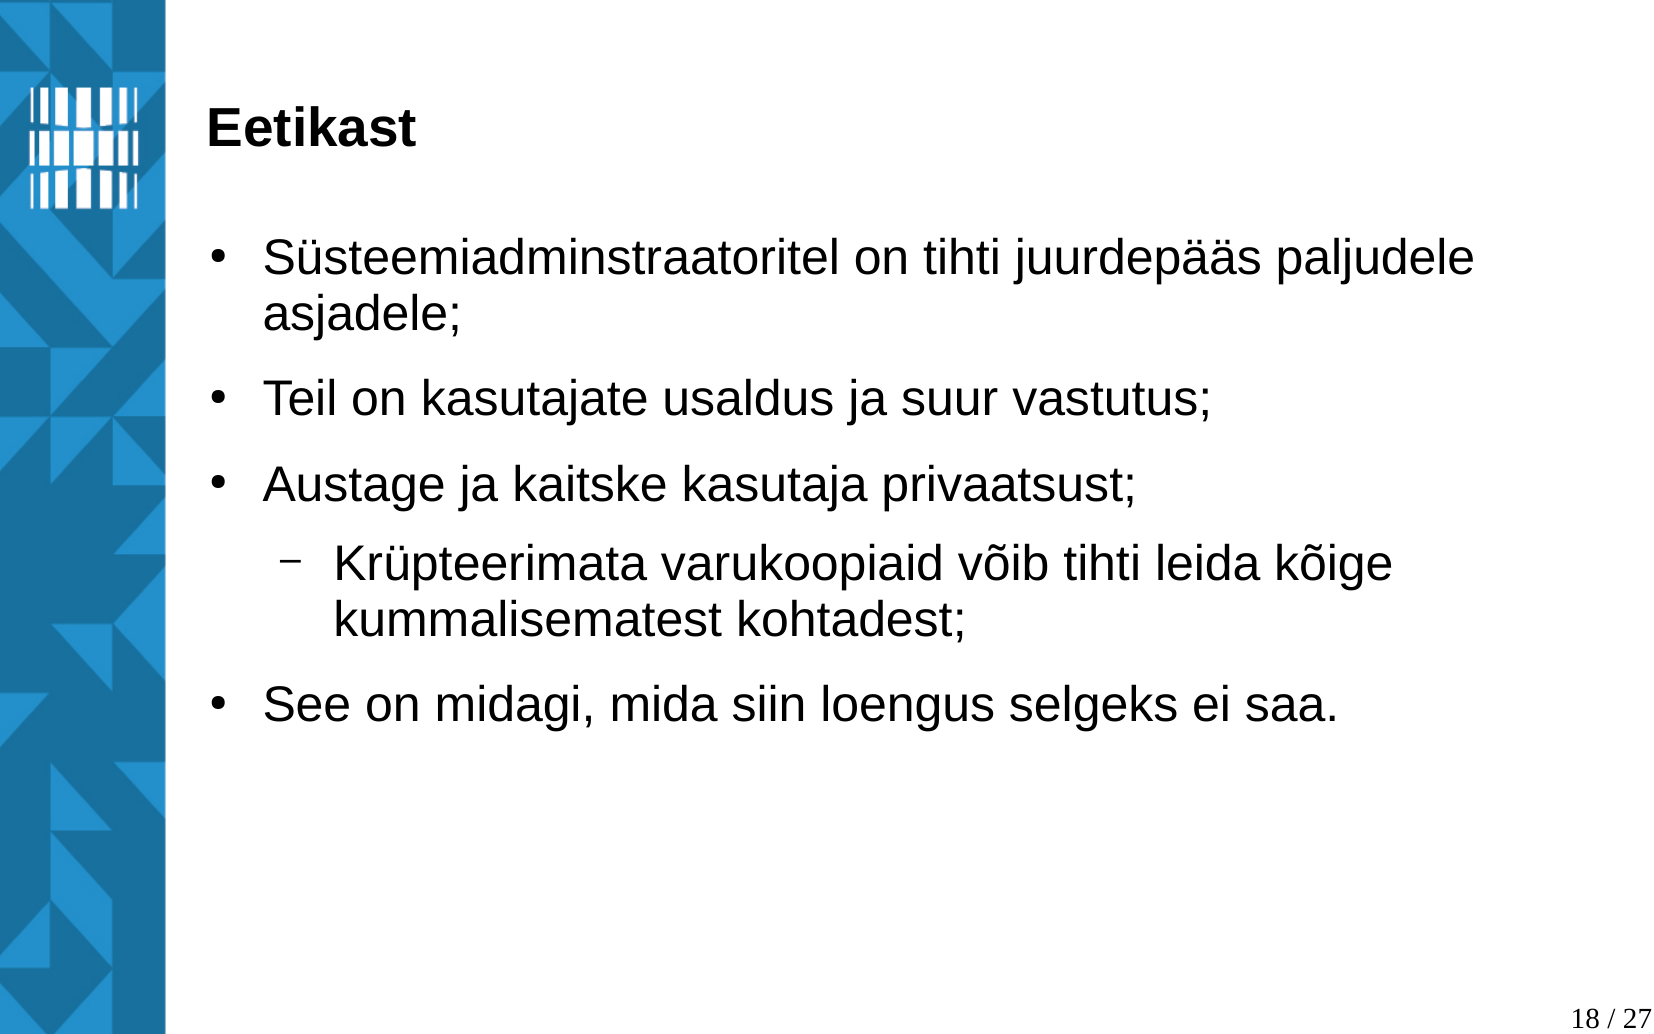

# Eetikast
Süsteemiadminstraatoritel on tihti juurdepääs paljudele asjadele;
Teil on kasutajate usaldus ja suur vastutus;
Austage ja kaitske kasutaja privaatsust;
Krüpteerimata varukoopiaid võib tihti leida kõige kummalisematest kohtadest;
See on midagi, mida siin loengus selgeks ei saa.
18